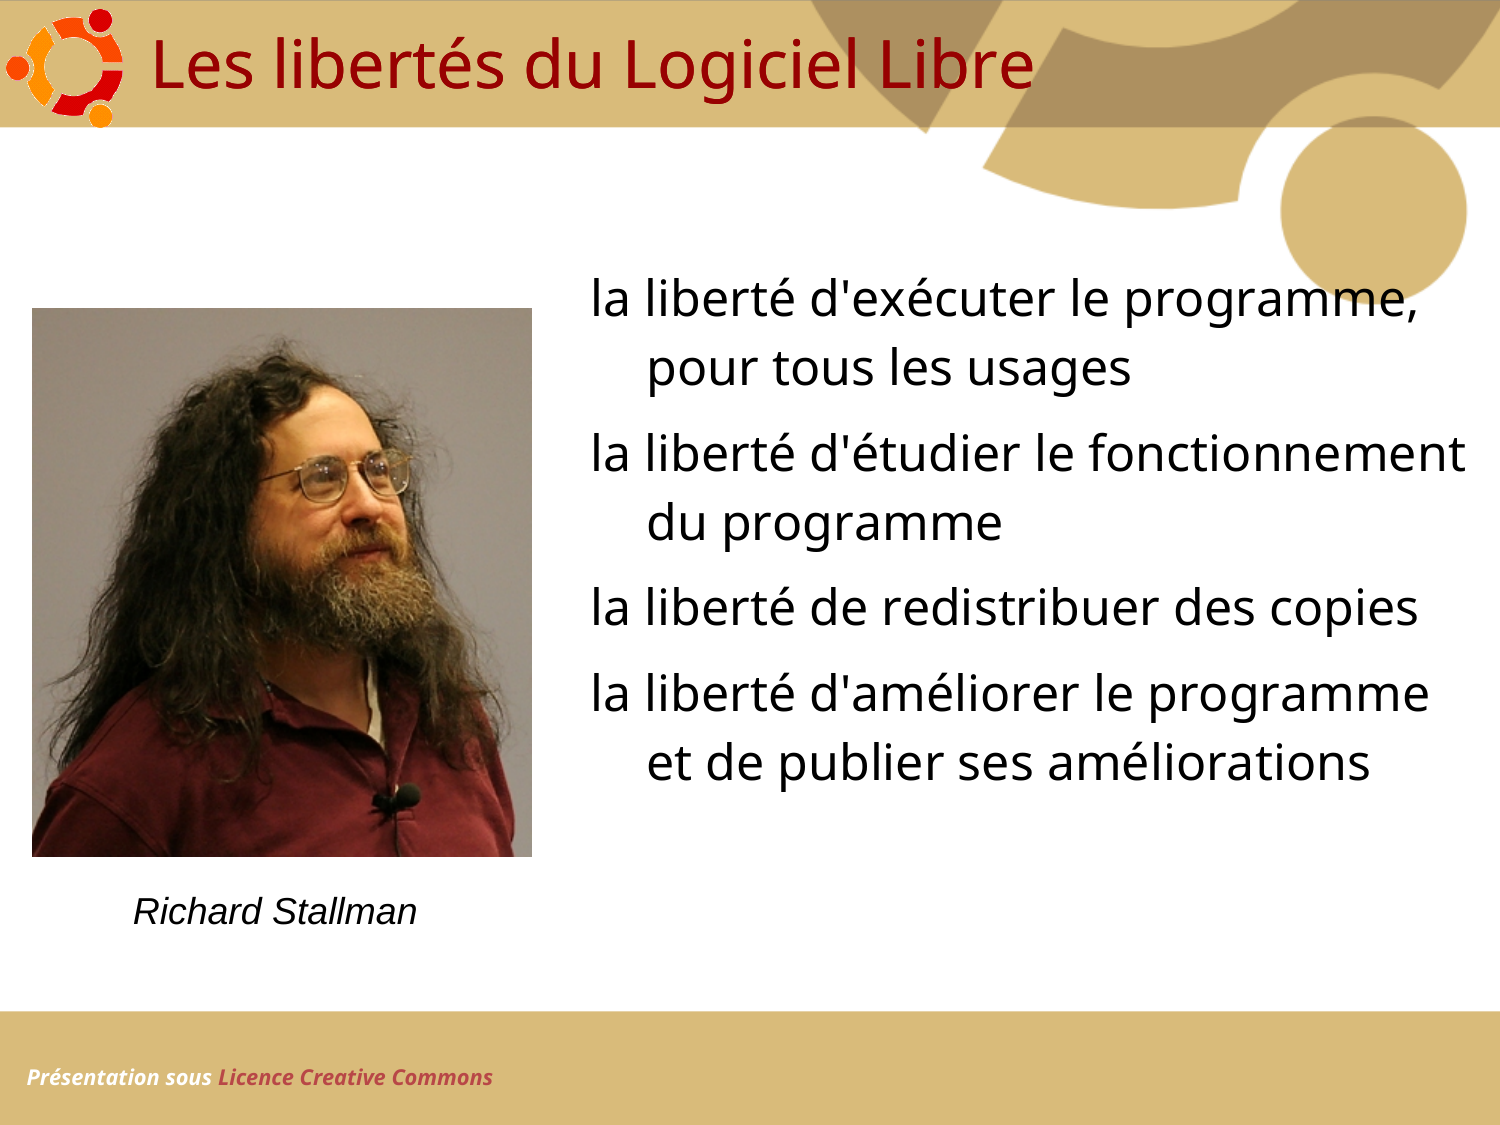

Les libertés du Logiciel Libre
# Les libertés du Logiciel Libre
la liberté d'exécuter le programme, pour tous les usages
la liberté d'étudier le fonctionnement du programme
la liberté de redistribuer des copies
la liberté d'améliorer le programme et de publier ses améliorations
Richard Stallman